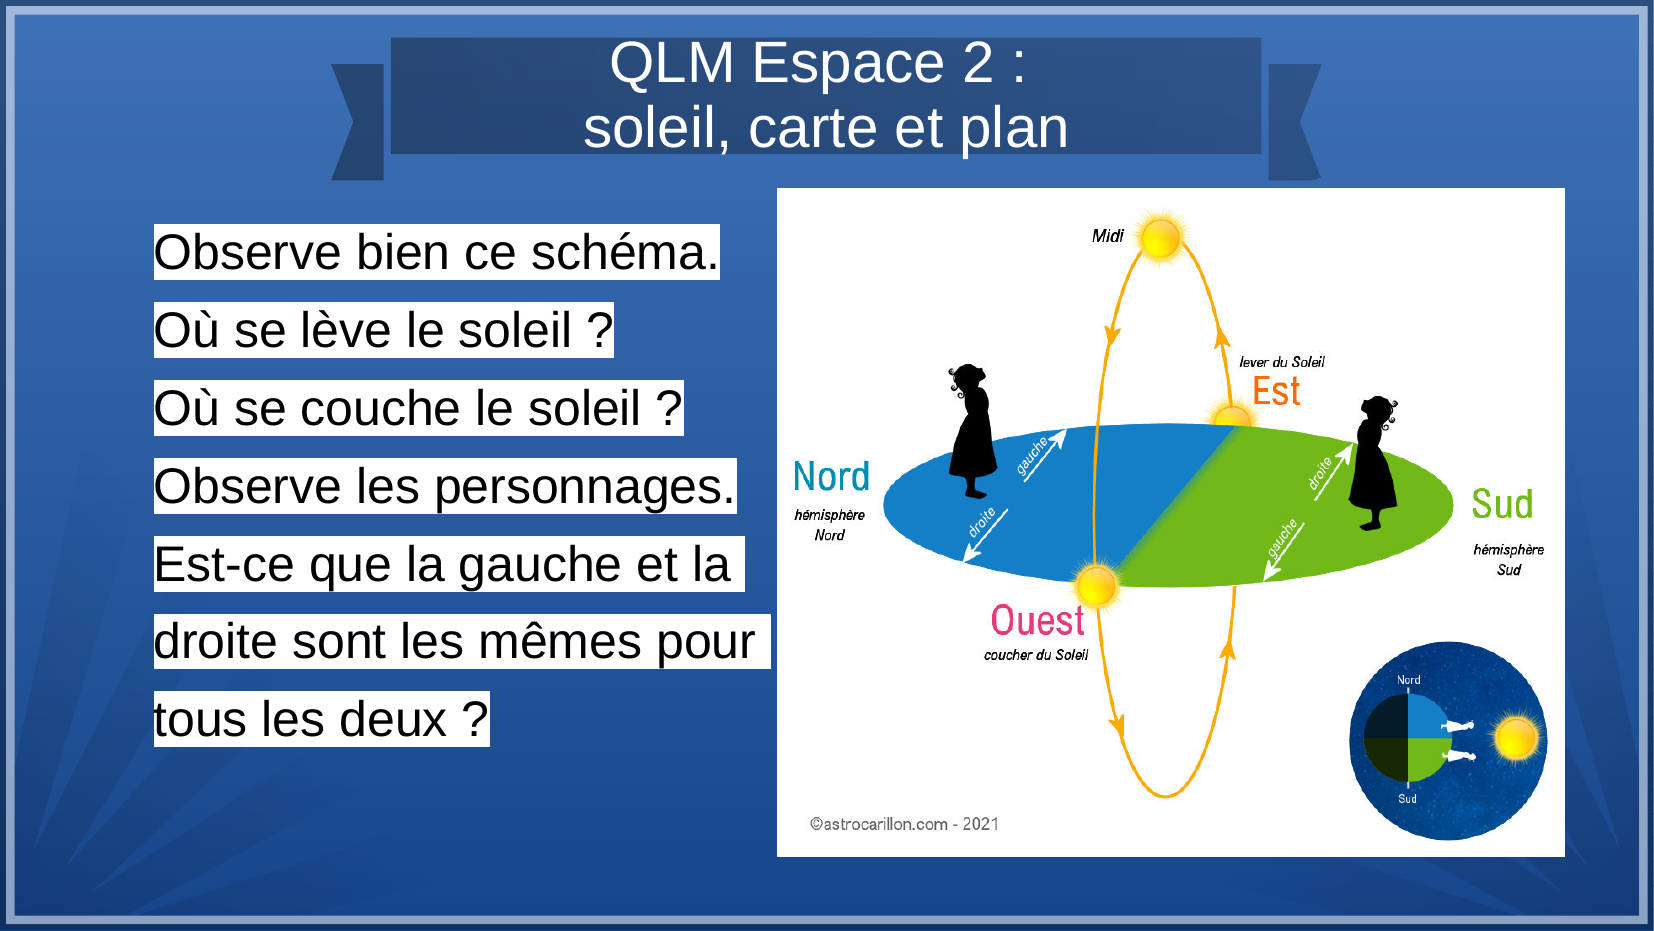

# QLM Espace 2 : soleil, carte et plan
Observe bien ce schéma.
Où se lève le soleil ?
Où se couche le soleil ?
Observe les personnages.
Est-ce que la gauche et la
droite sont les mêmes pour
tous les deux ?